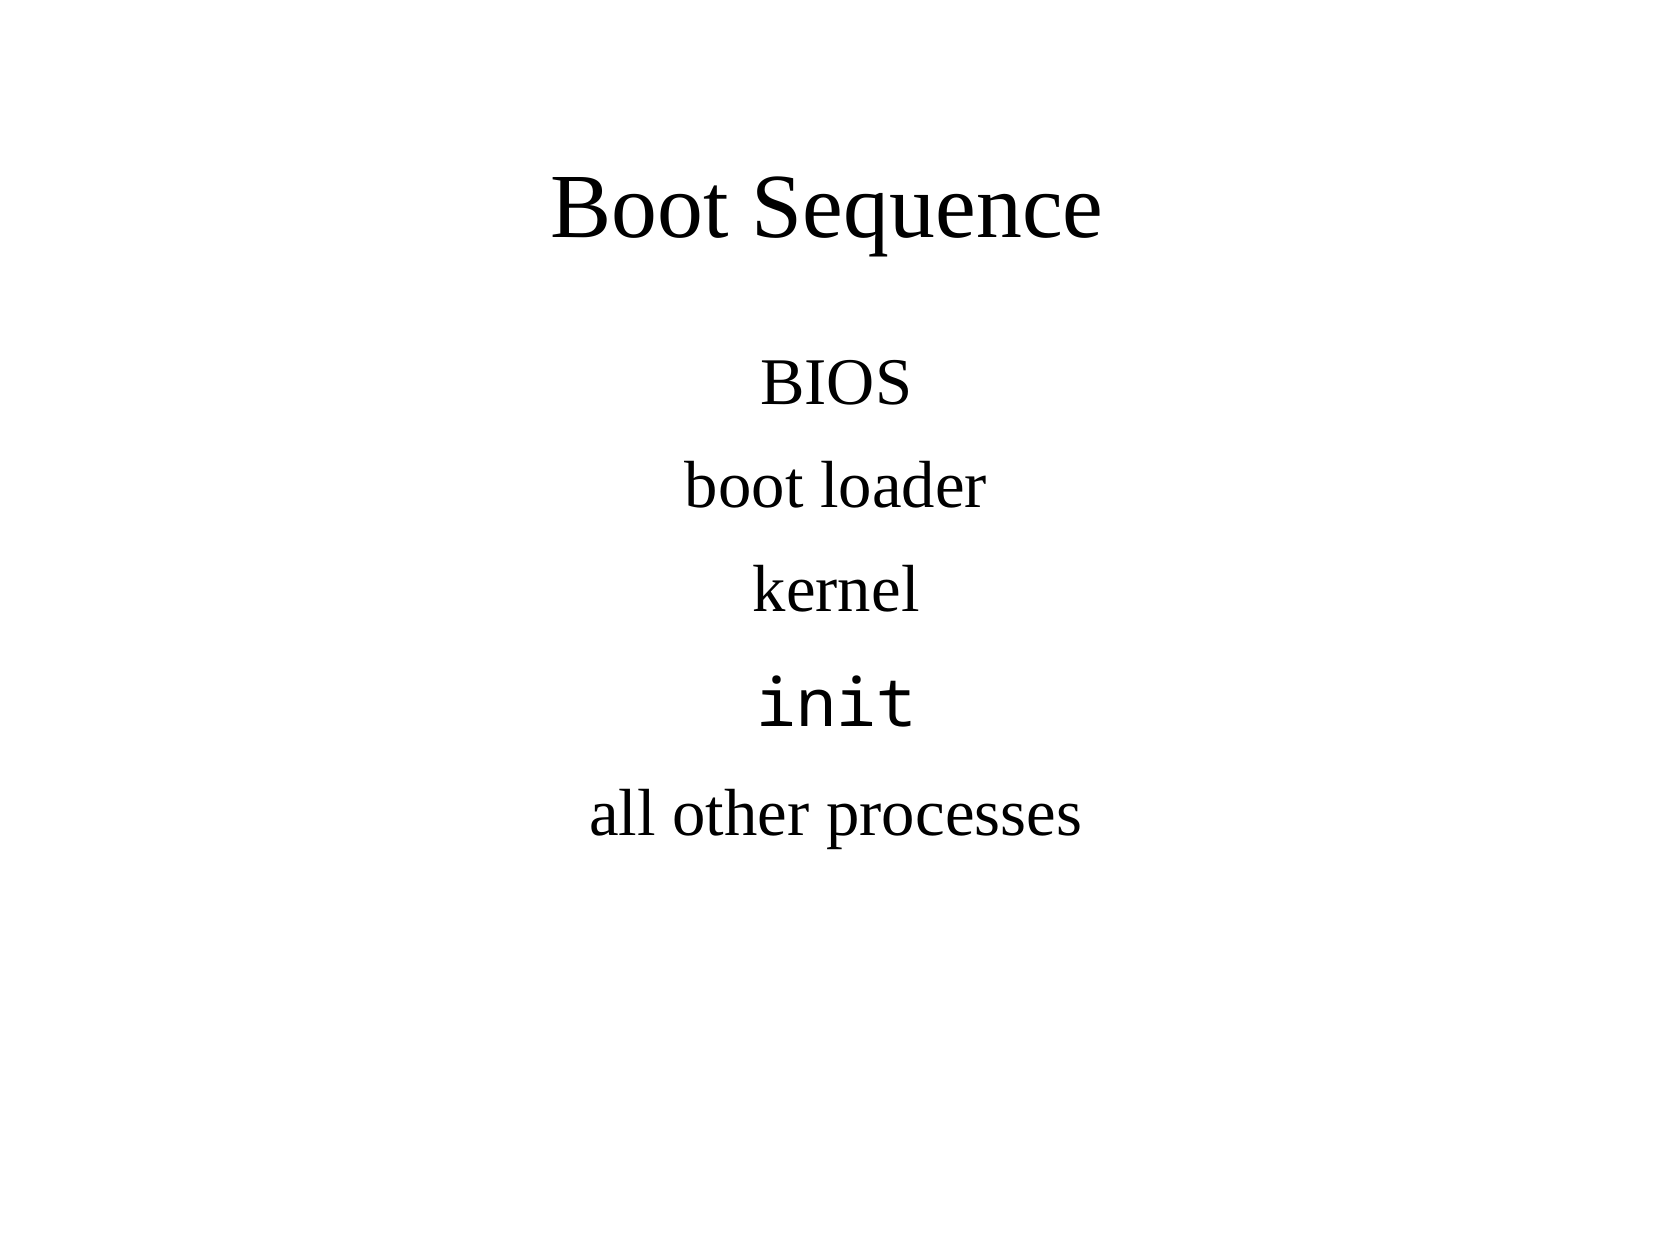

# Boot Sequence
BIOS
boot loader
kernel
init
all other processes